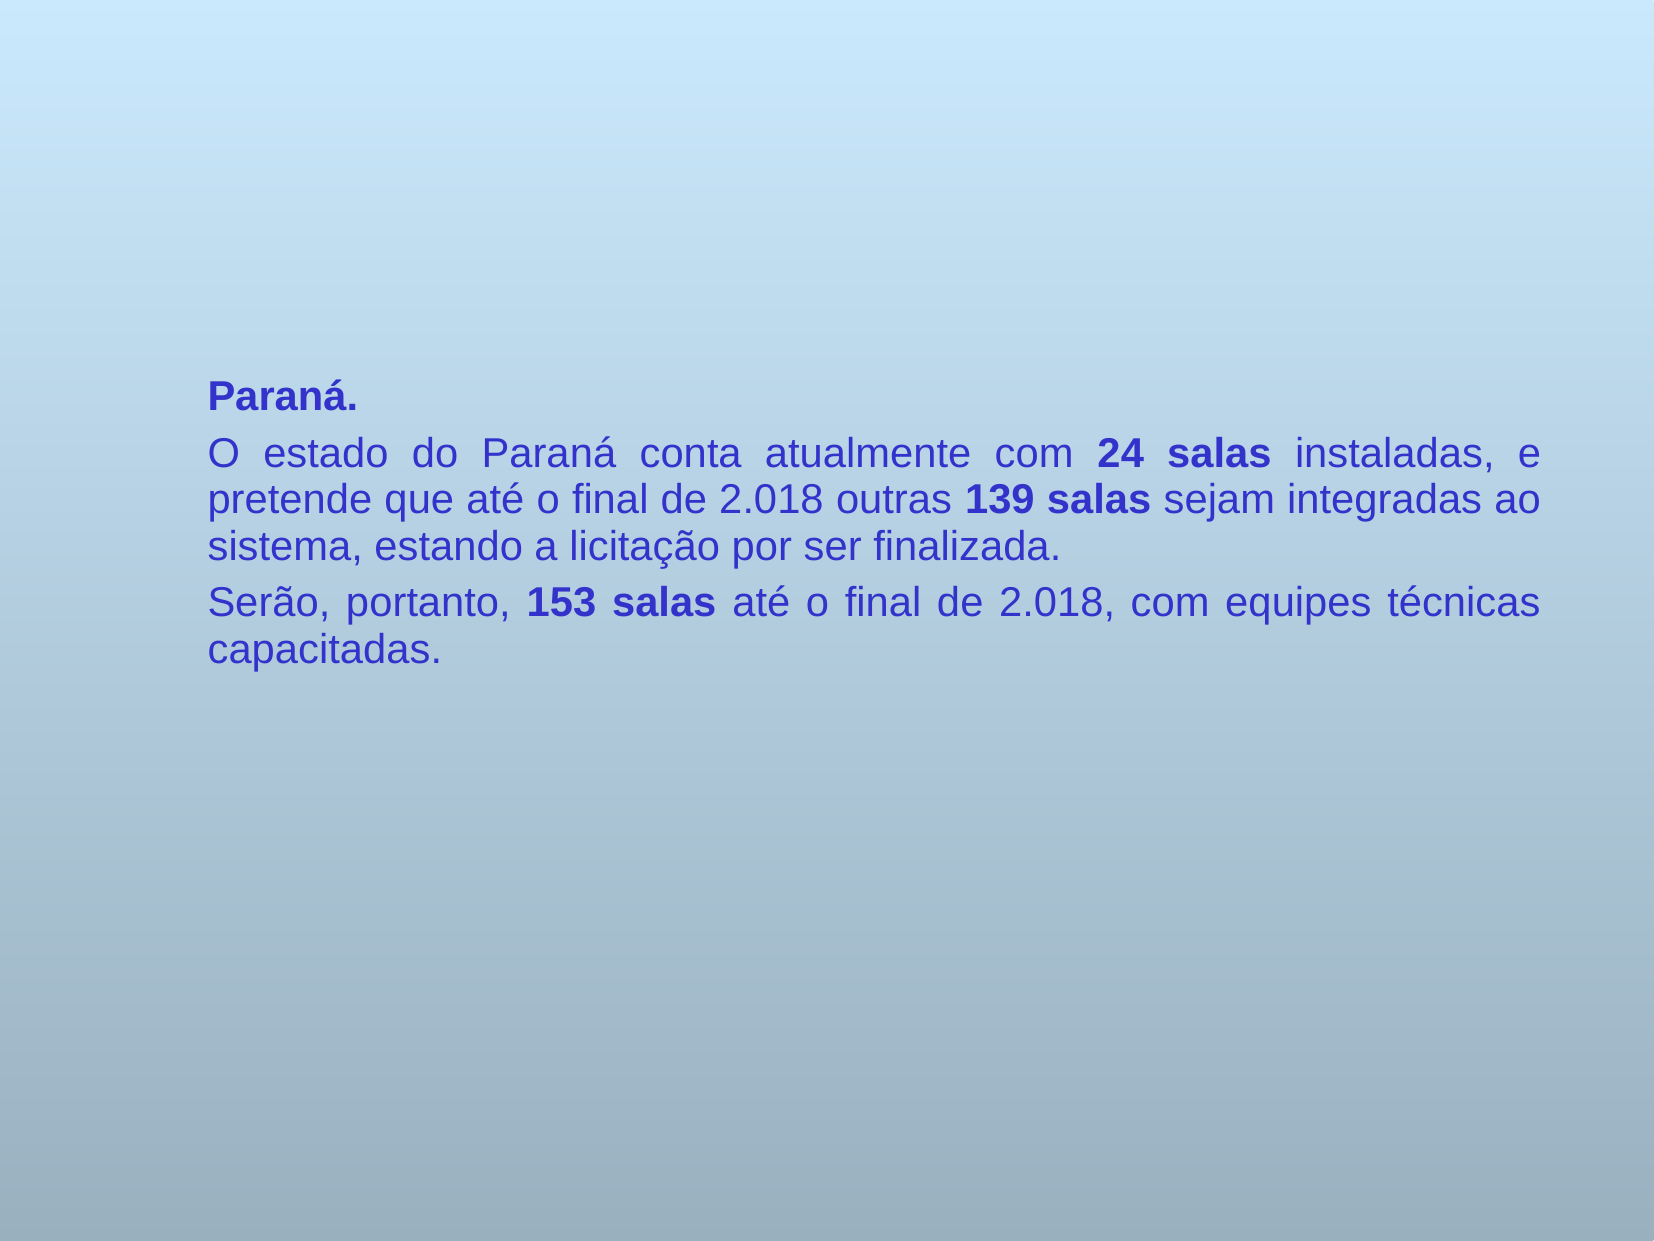

#
	Paraná.
	O estado do Paraná conta atualmente com 24 salas instaladas, e pretende que até o final de 2.018 outras 139 salas sejam integradas ao sistema, estando a licitação por ser finalizada.
	Serão, portanto, 153 salas até o final de 2.018, com equipes técnicas capacitadas.